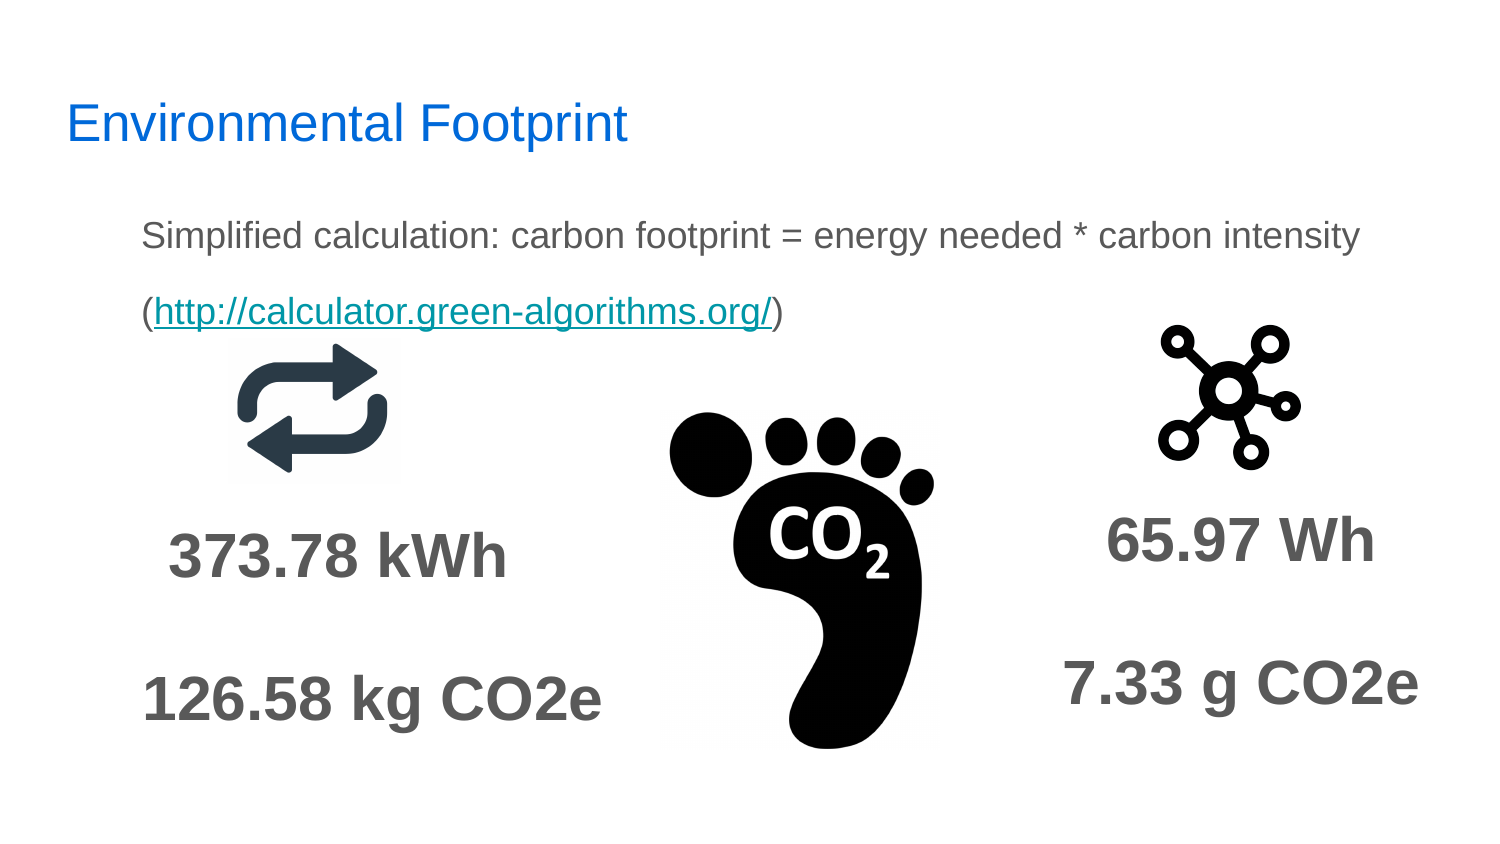

# Environmental Footprint
Simplified calculation: carbon footprint = energy needed * carbon intensity
(http://calculator.green-algorithms.org/)
65.97 Wh
373.78 kWh
7.33 g CO2e
126.58 kg CO2e